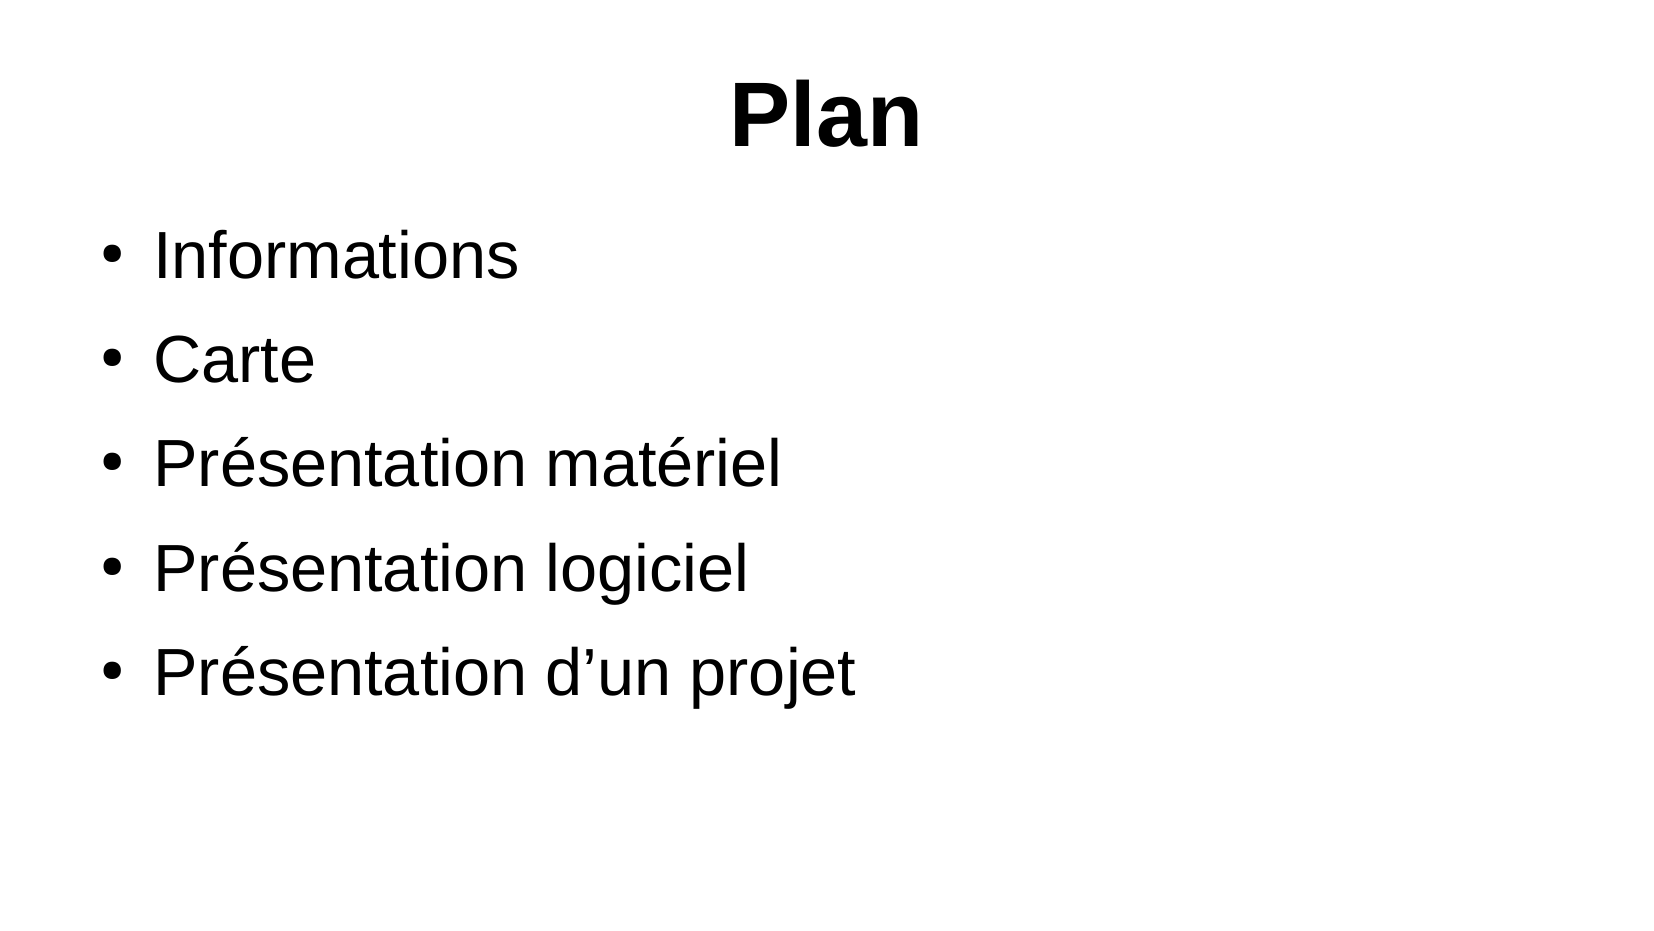

# Plan
Informations
Carte
Présentation matériel
Présentation logiciel
Présentation d’un projet